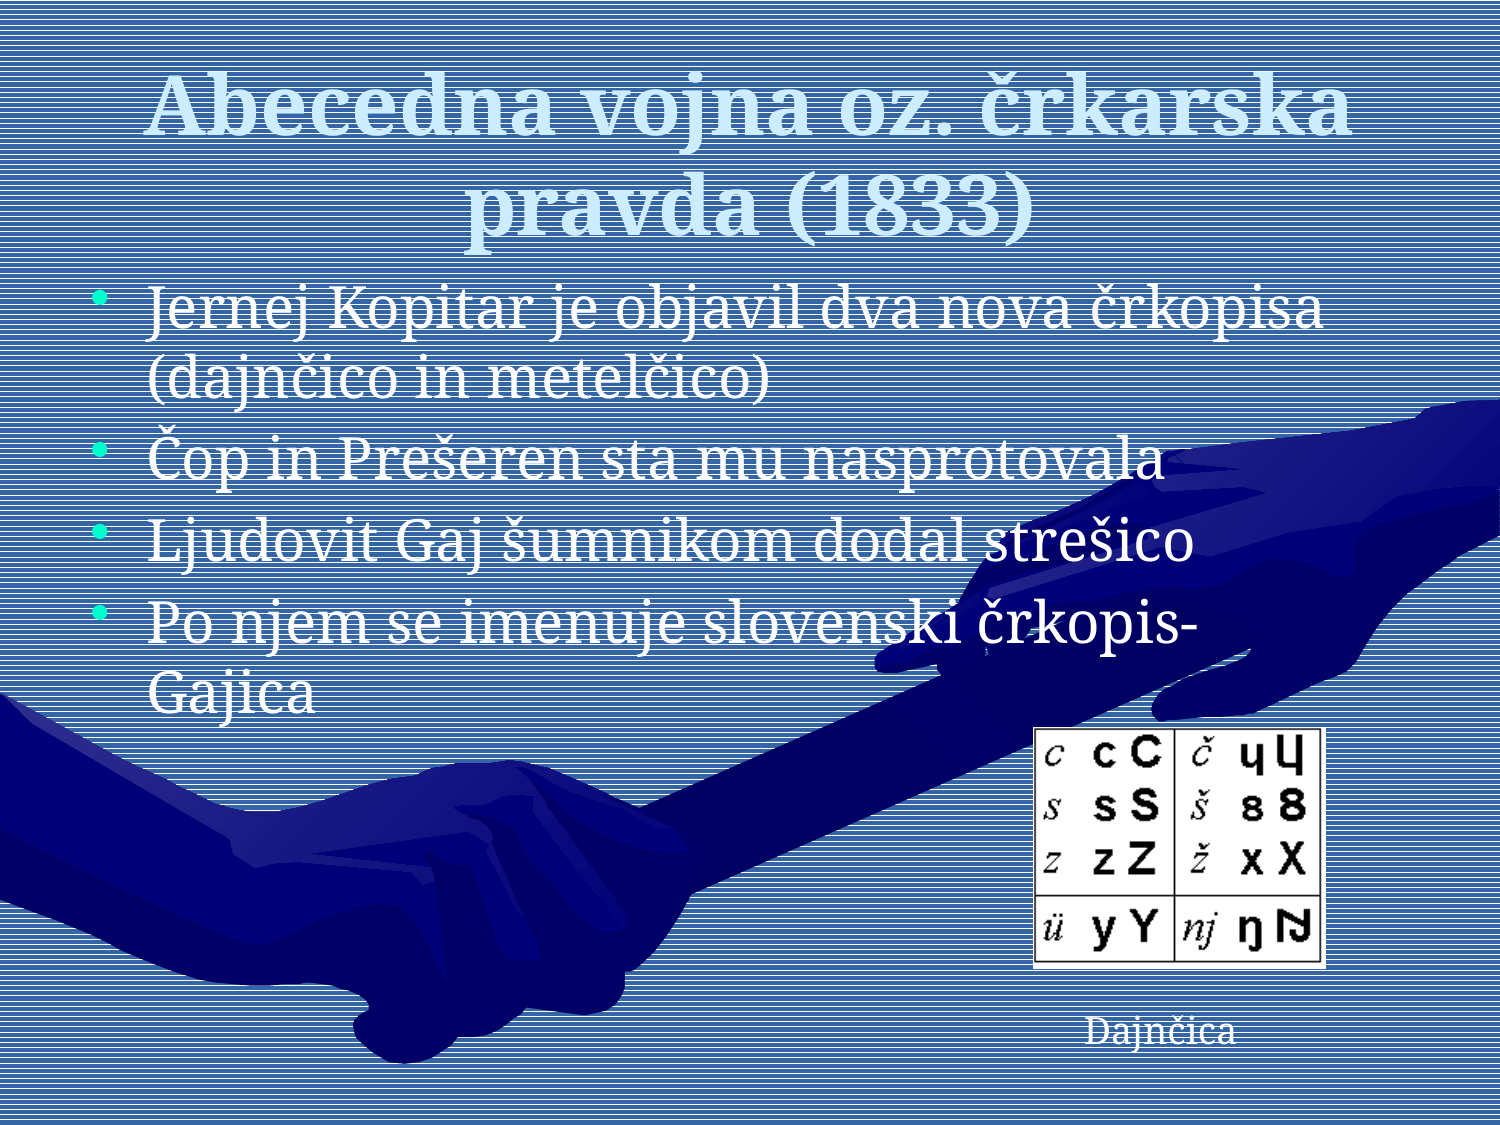

# Abecedna vojna oz. črkarska pravda (1833)
Jernej Kopitar je objavil dva nova črkopisa (dajnčico in metelčico)
Čop in Prešeren sta mu nasprotovala
Ljudovit Gaj šumnikom dodal strešico
Po njem se imenuje slovenski črkopis- Gajica
Dajnčica